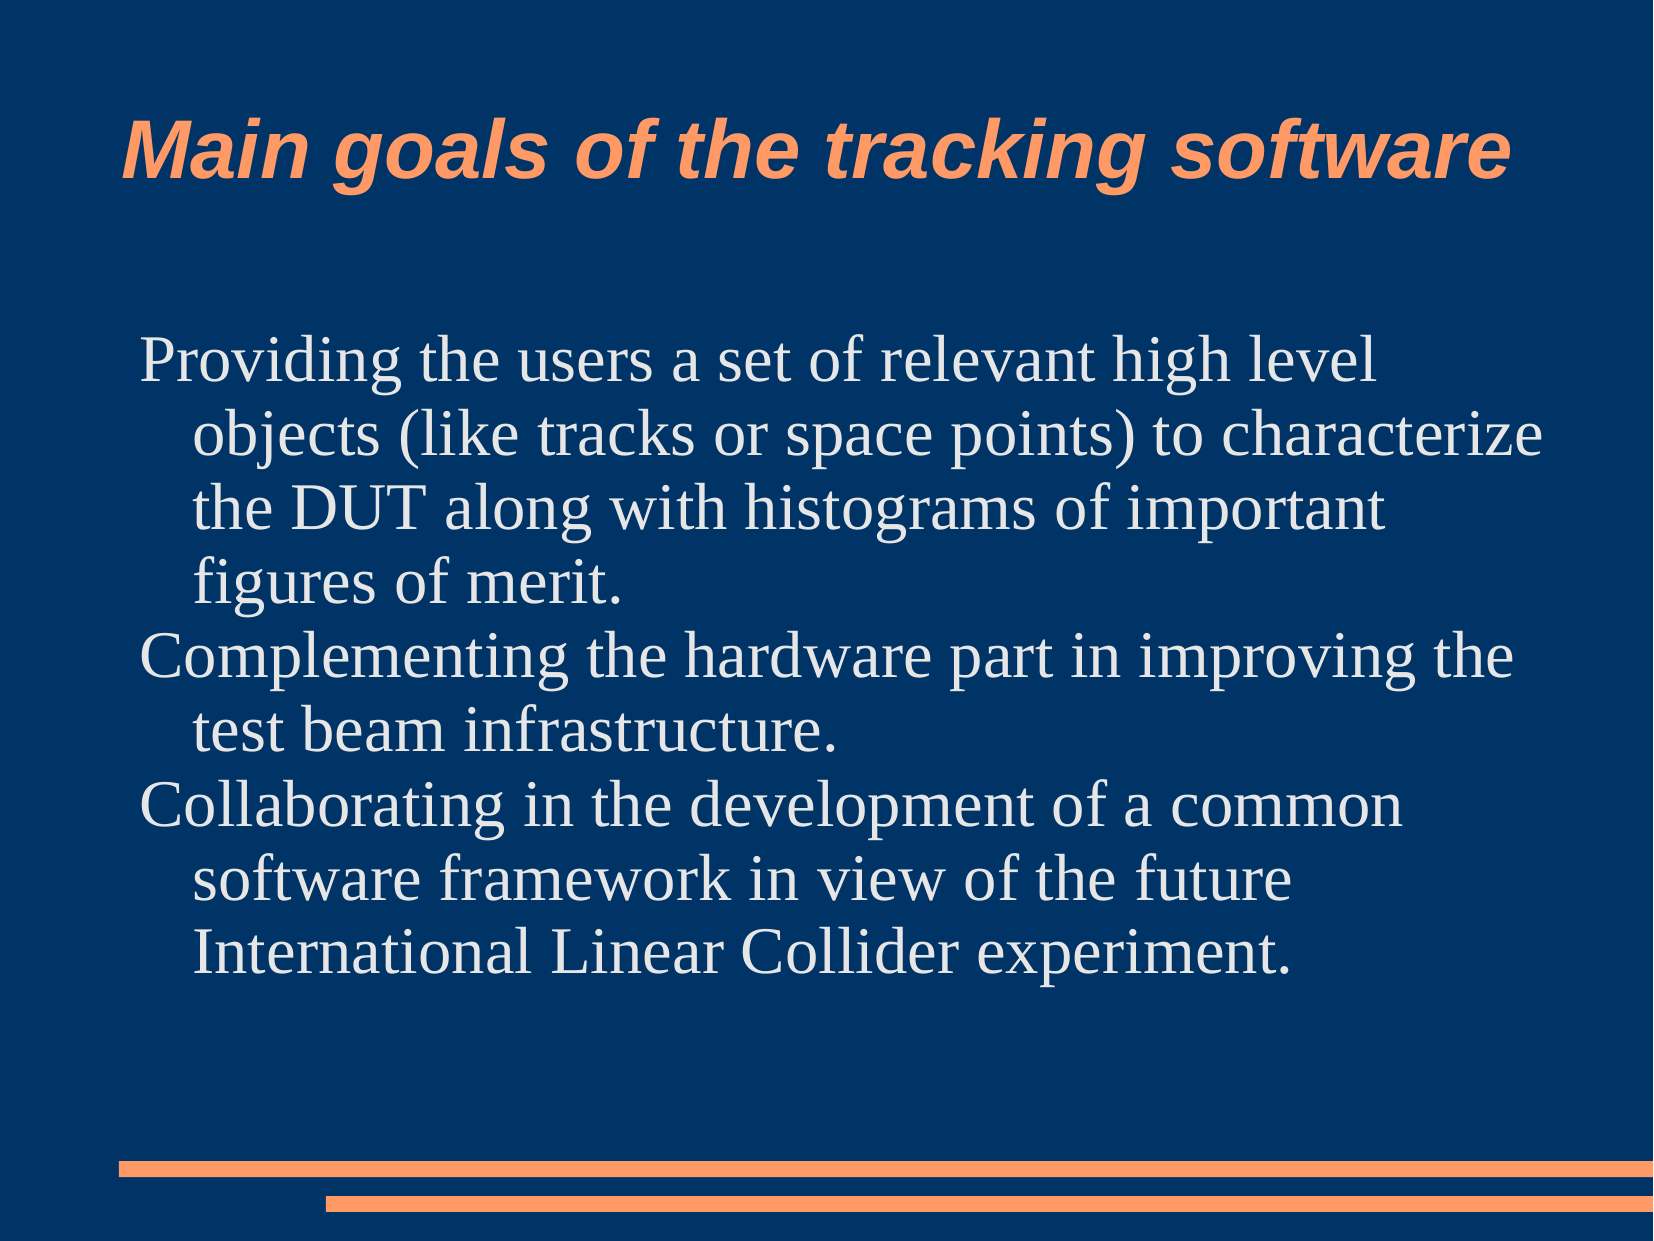

# Main goals of the tracking software
Providing the users a set of relevant high level objects (like tracks or space points) to characterize the DUT along with histograms of important figures of merit.
Complementing the hardware part in improving the test beam infrastructure.
Collaborating in the development of a common software framework in view of the future International Linear Collider experiment.